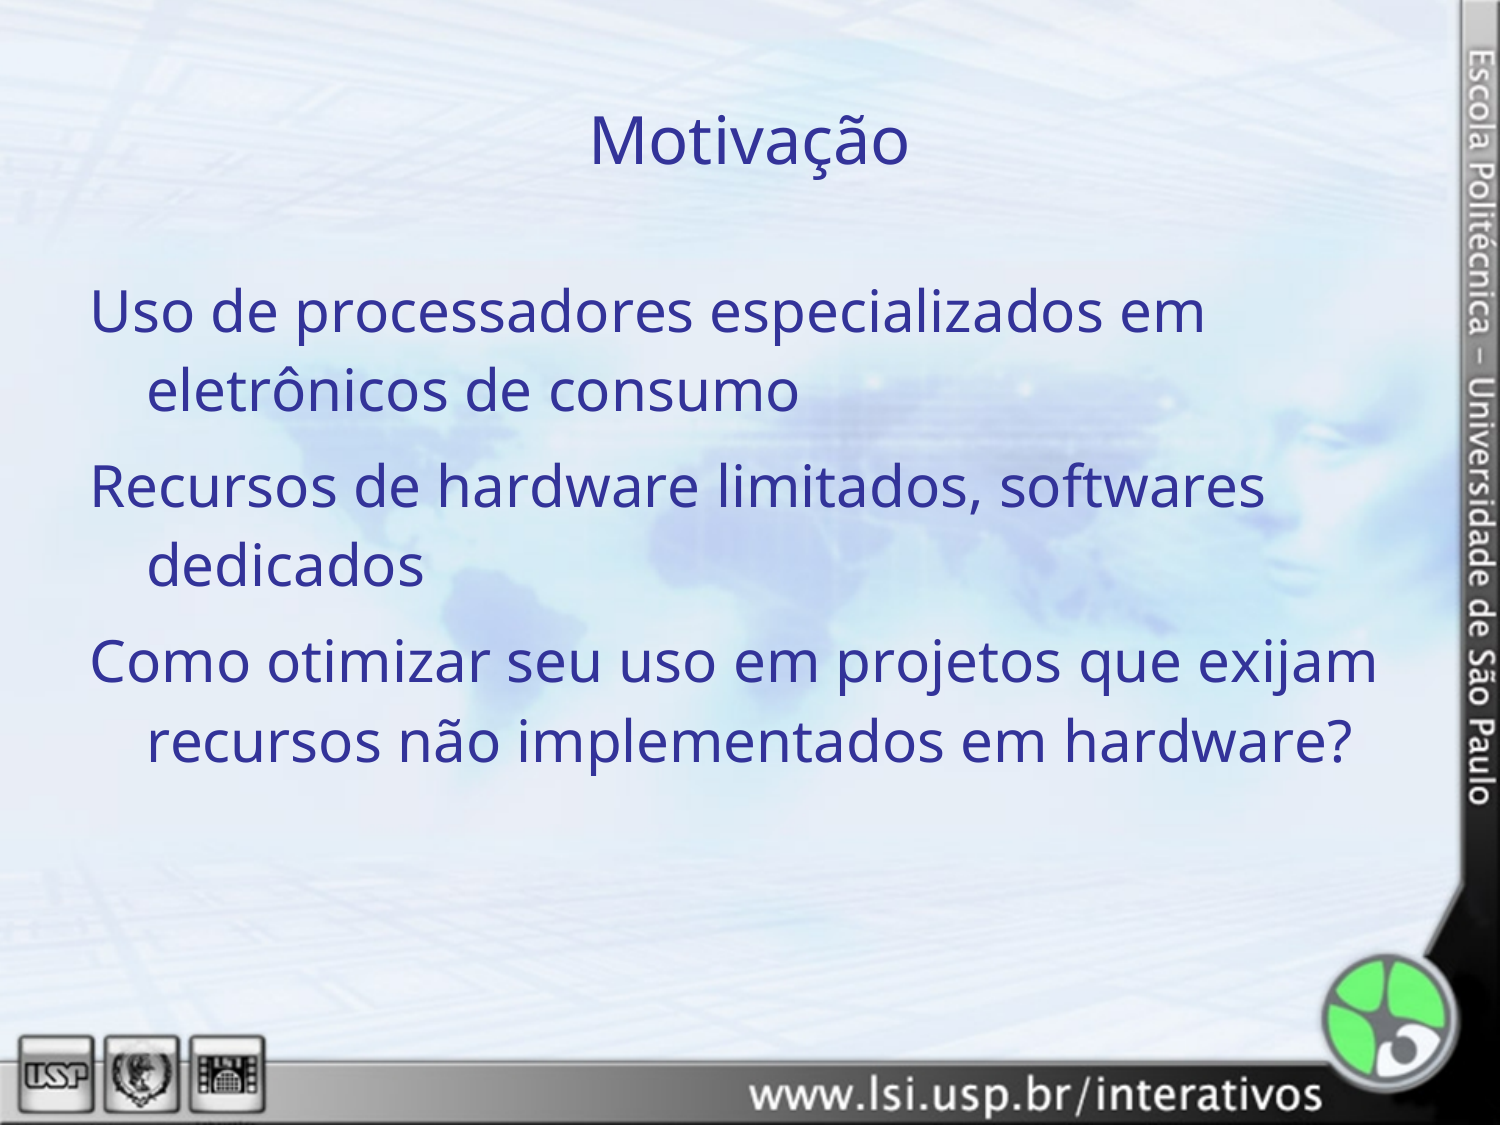

# Motivação
Uso de processadores especializados em eletrônicos de consumo
Recursos de hardware limitados, softwares dedicados
Como otimizar seu uso em projetos que exijam recursos não implementados em hardware?